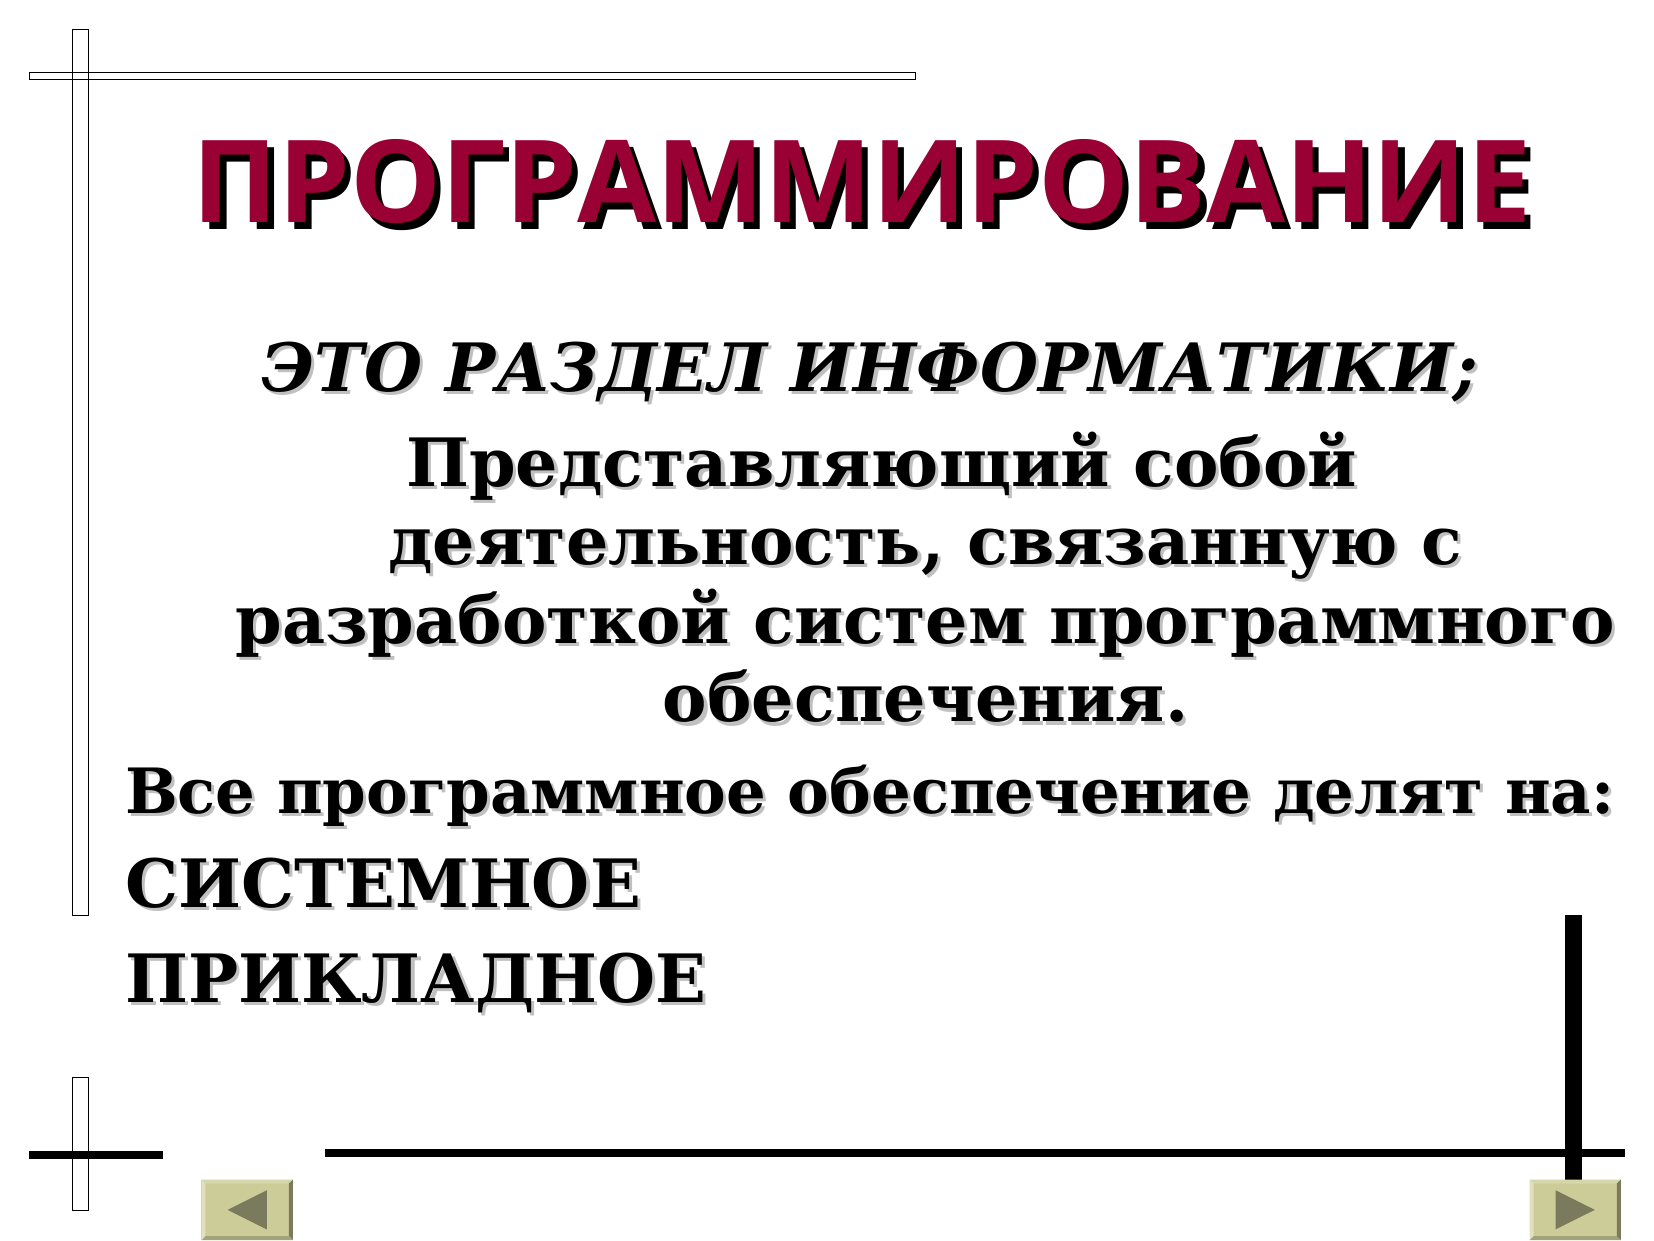

# ПРОГРАММИРОВАНИЕ
ЭТО РАЗДЕЛ ИНФОРМАТИКИ;
Представляющий собой деятельность, связанную с разработкой систем программного обеспечения.
Все программное обеспечение делят на:
СИСТЕМНОЕ
ПРИКЛАДНОЕ